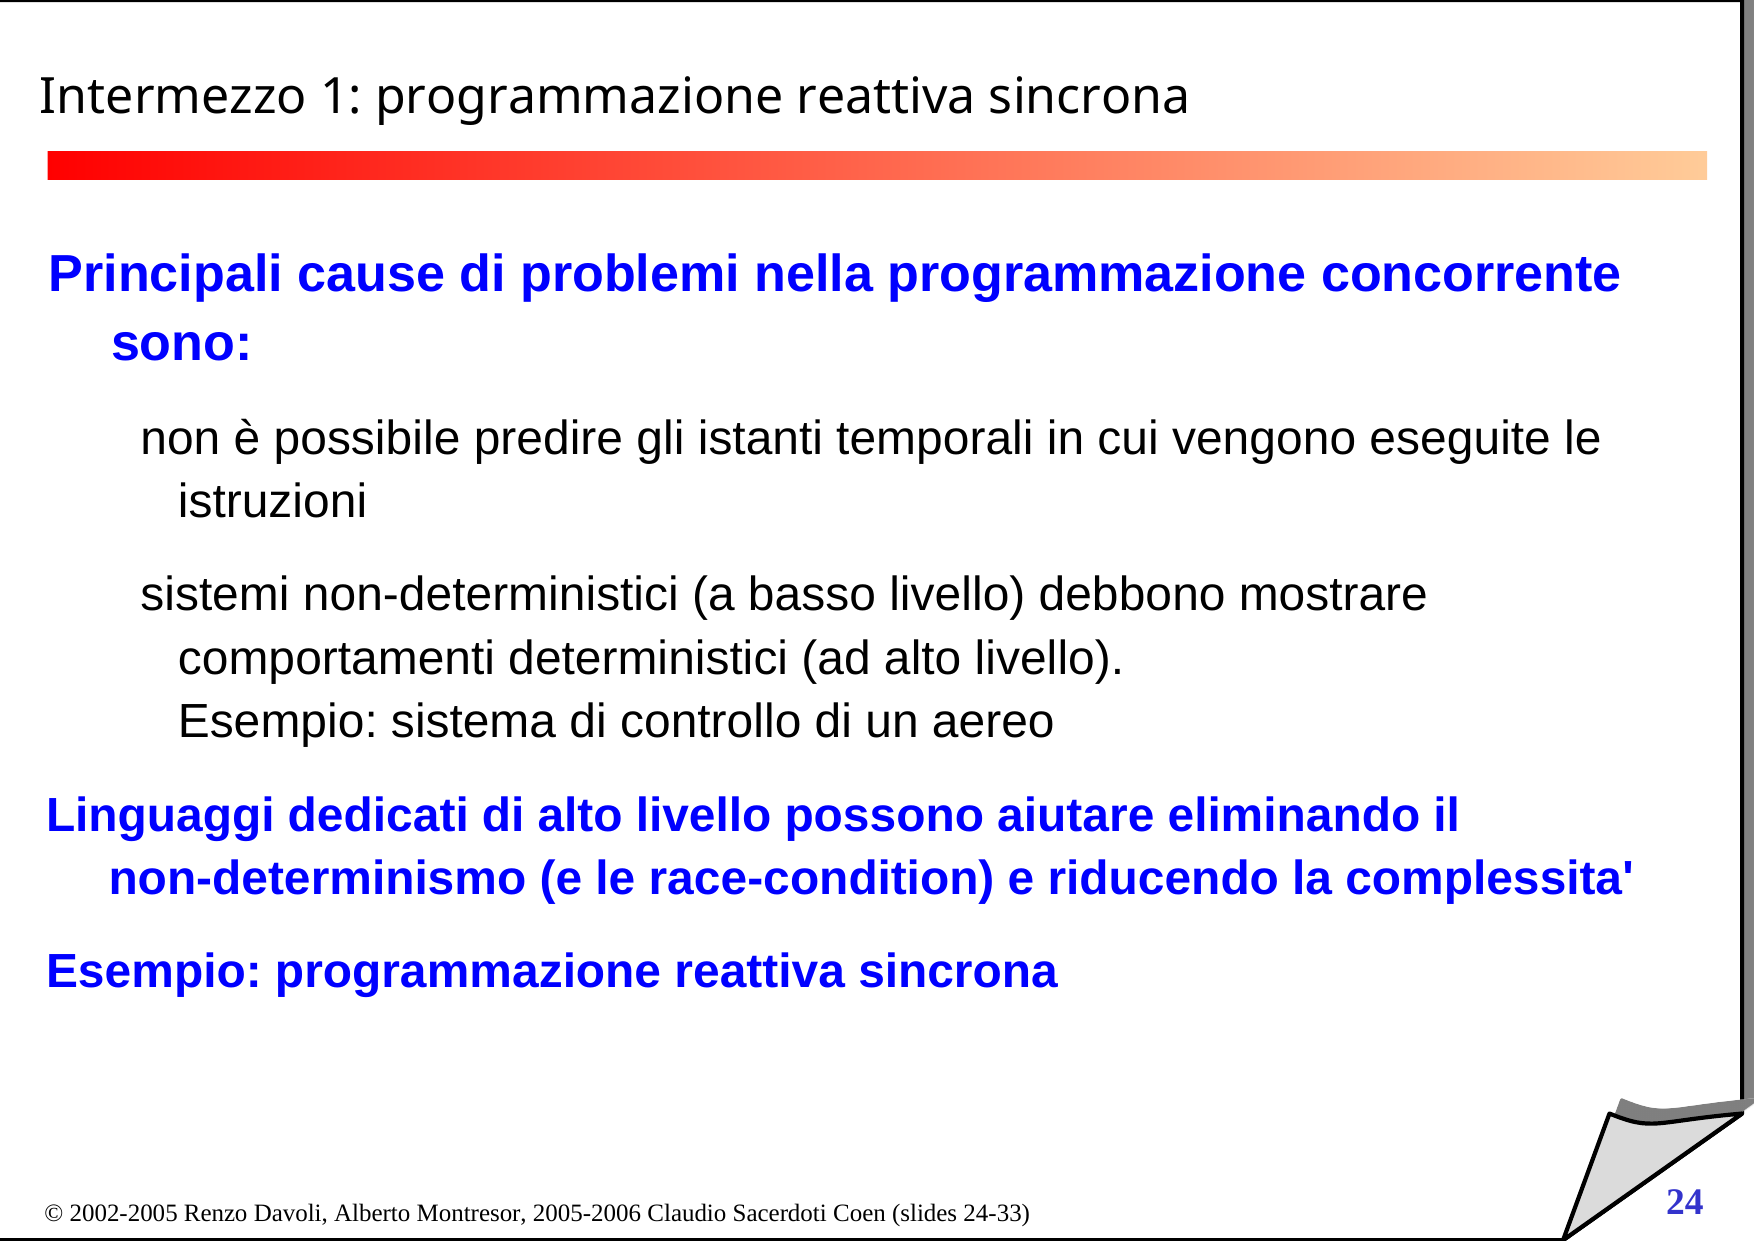

# Intermezzo 1: programmazione reattiva sincrona
Principali cause di problemi nella programmazione concorrente sono:
non è possibile predire gli istanti temporali in cui vengono eseguite le istruzioni
sistemi non-deterministici (a basso livello) debbono mostrare comportamenti deterministici (ad alto livello).
Esempio: sistema di controllo di un aereo
Linguaggi dedicati di alto livello possono aiutare eliminando il
non-determinismo (e le race-condition) e riducendo la complessita'
Esempio: programmazione reattiva sincrona